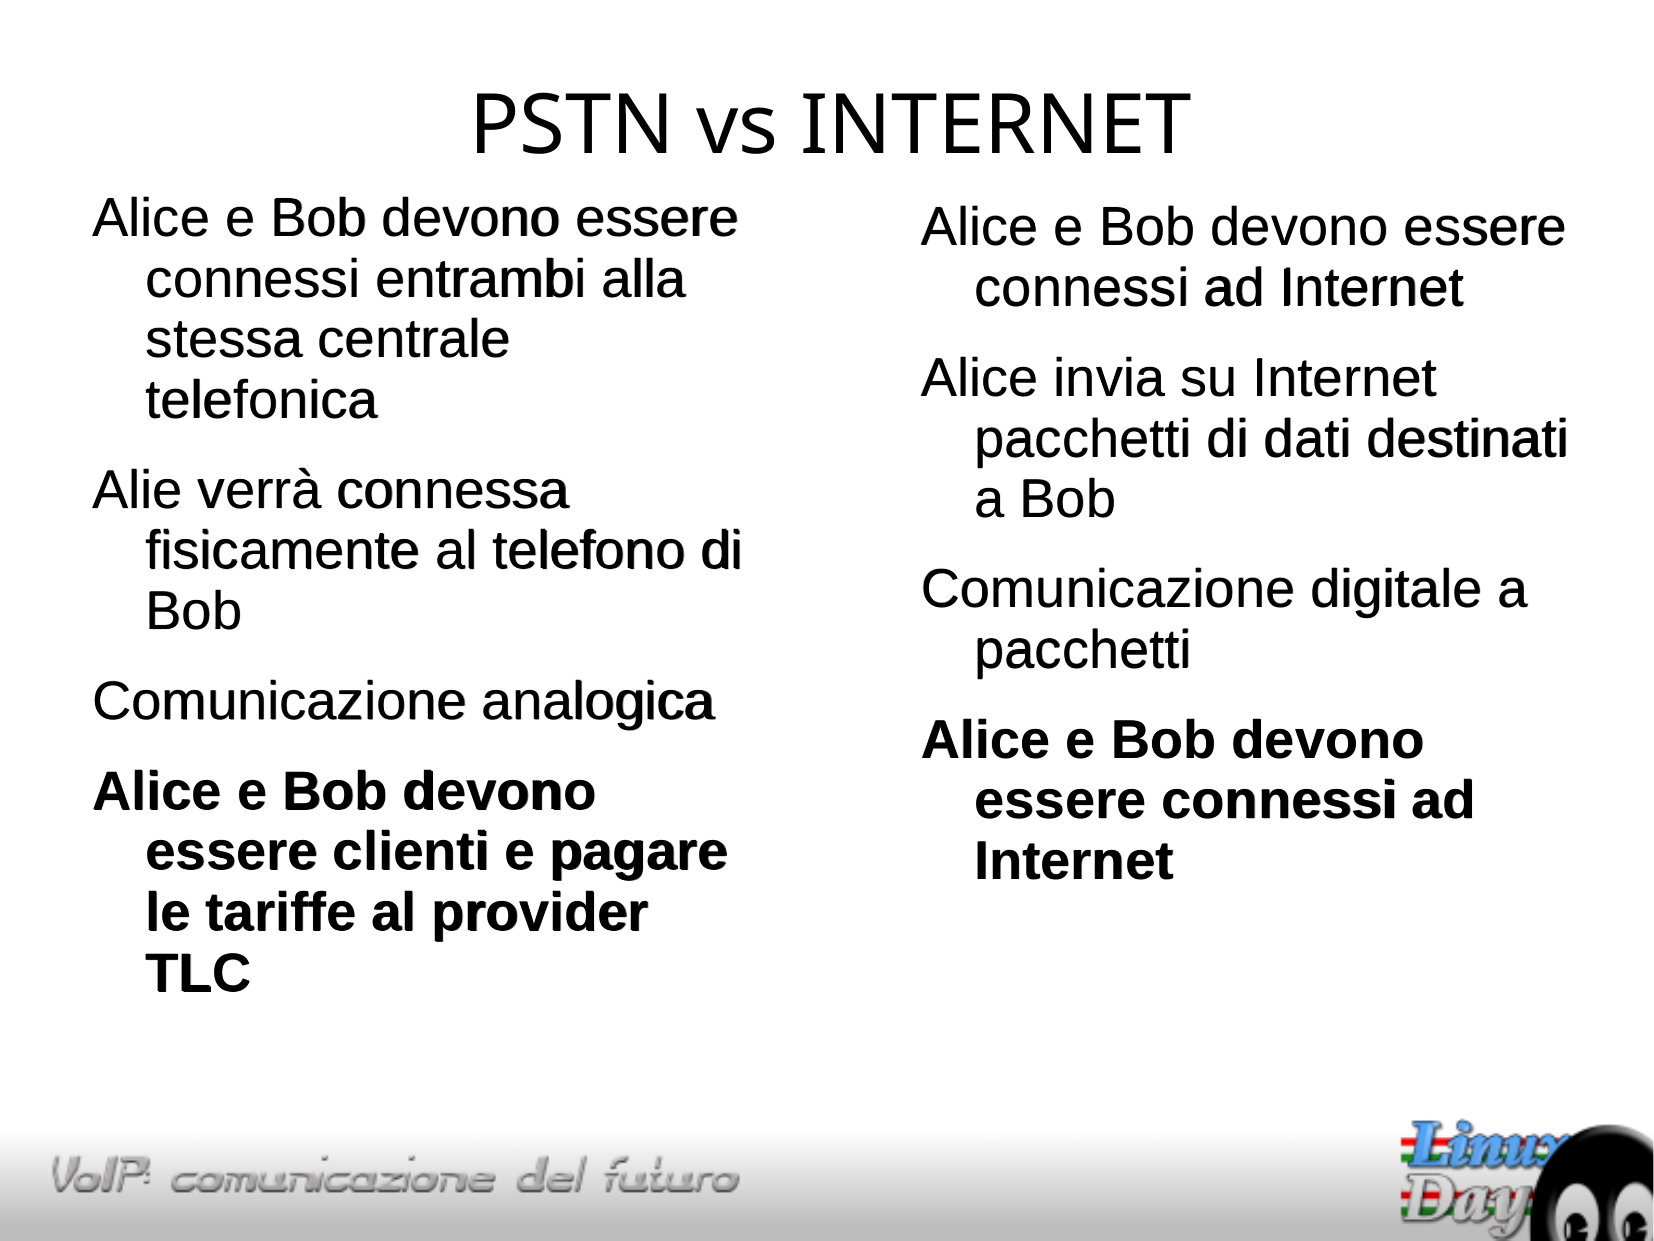

# PSTN vs INTERNET
Alice e Bob devono essere connessi entrambi alla stessa centrale telefonica
Alie verrà connessa fisicamente al telefono di Bob
Comunicazione analogica
Alice e Bob devono essere clienti e pagare le tariffe al provider TLC
Alice e Bob devono essere connessi ad Internet
Alice invia su Internet pacchetti di dati destinati a Bob
Comunicazione digitale a pacchetti
Alice e Bob devono essere connessi ad Internet